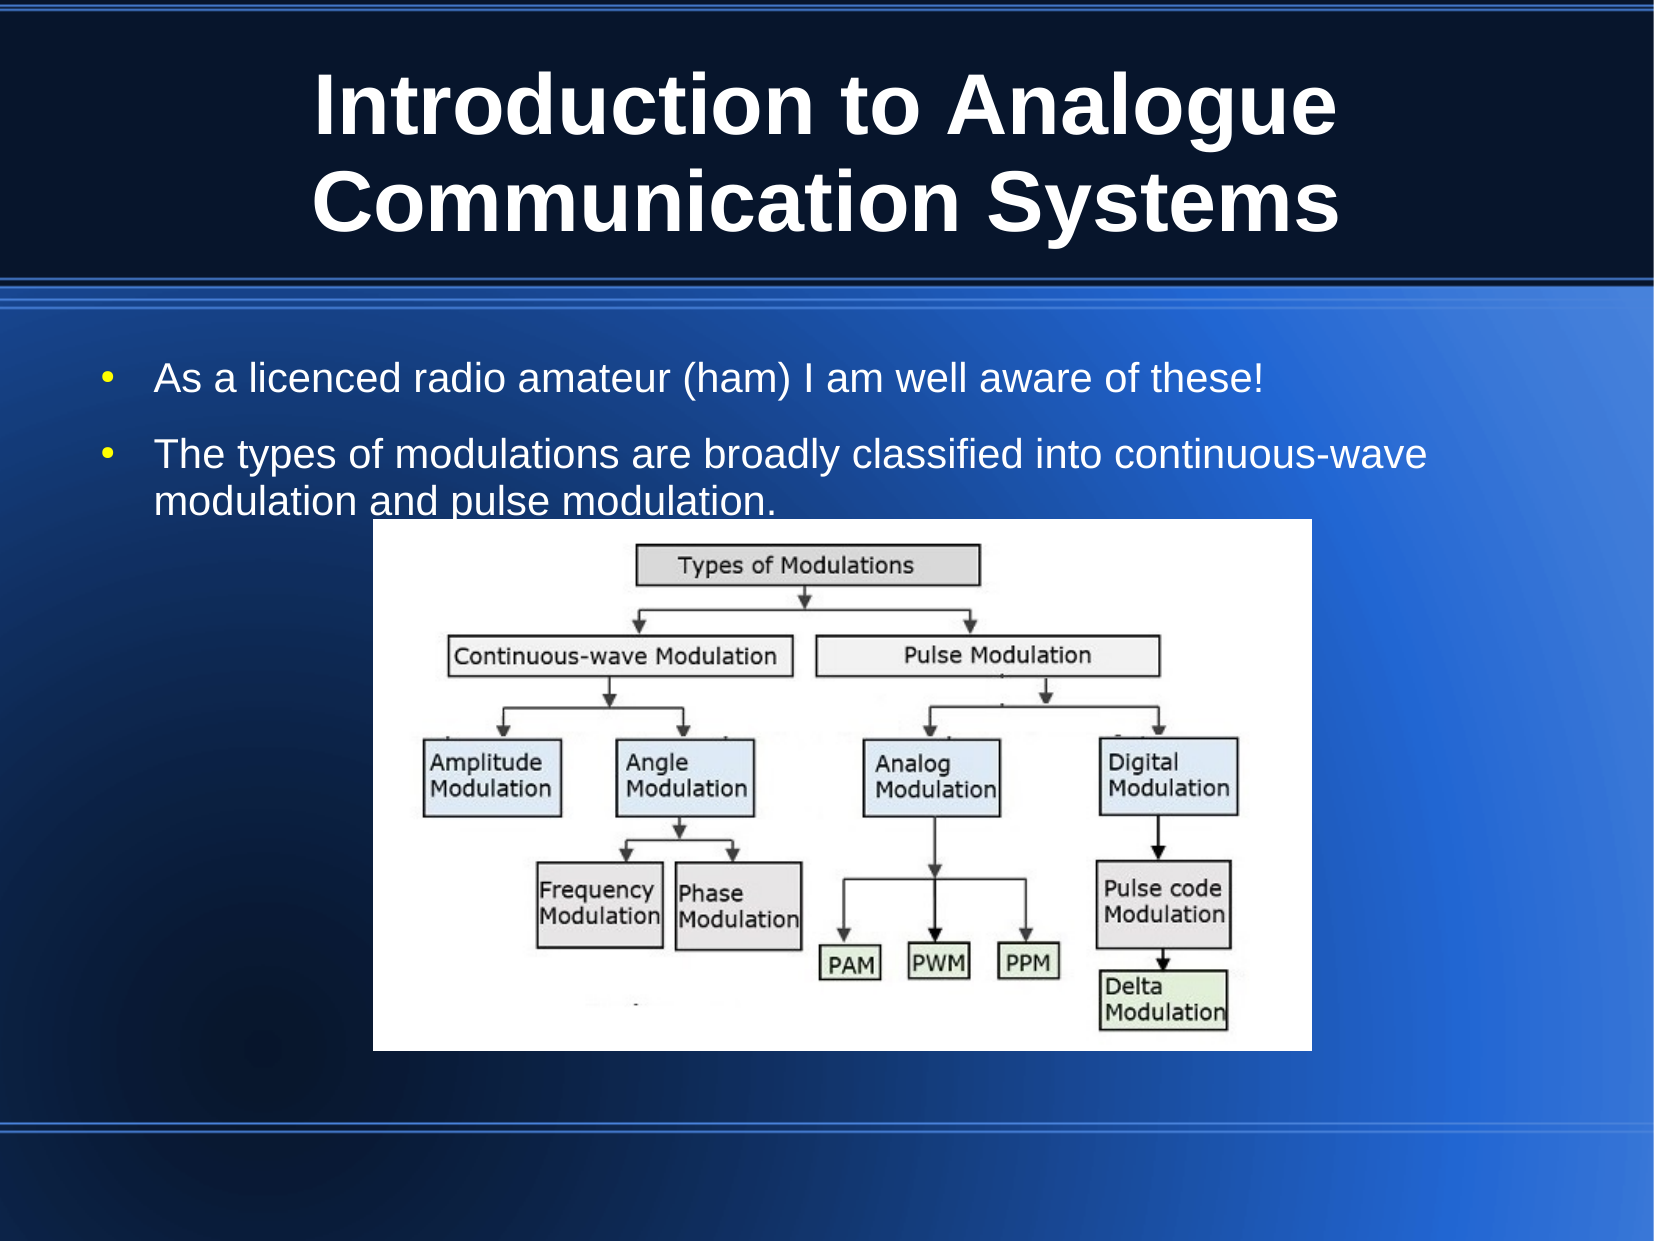

# Introduction to Analogue Communication Systems
As a licenced radio amateur (ham) I am well aware of these!
The types of modulations are broadly classified into continuous-wave modulation and pulse modulation.